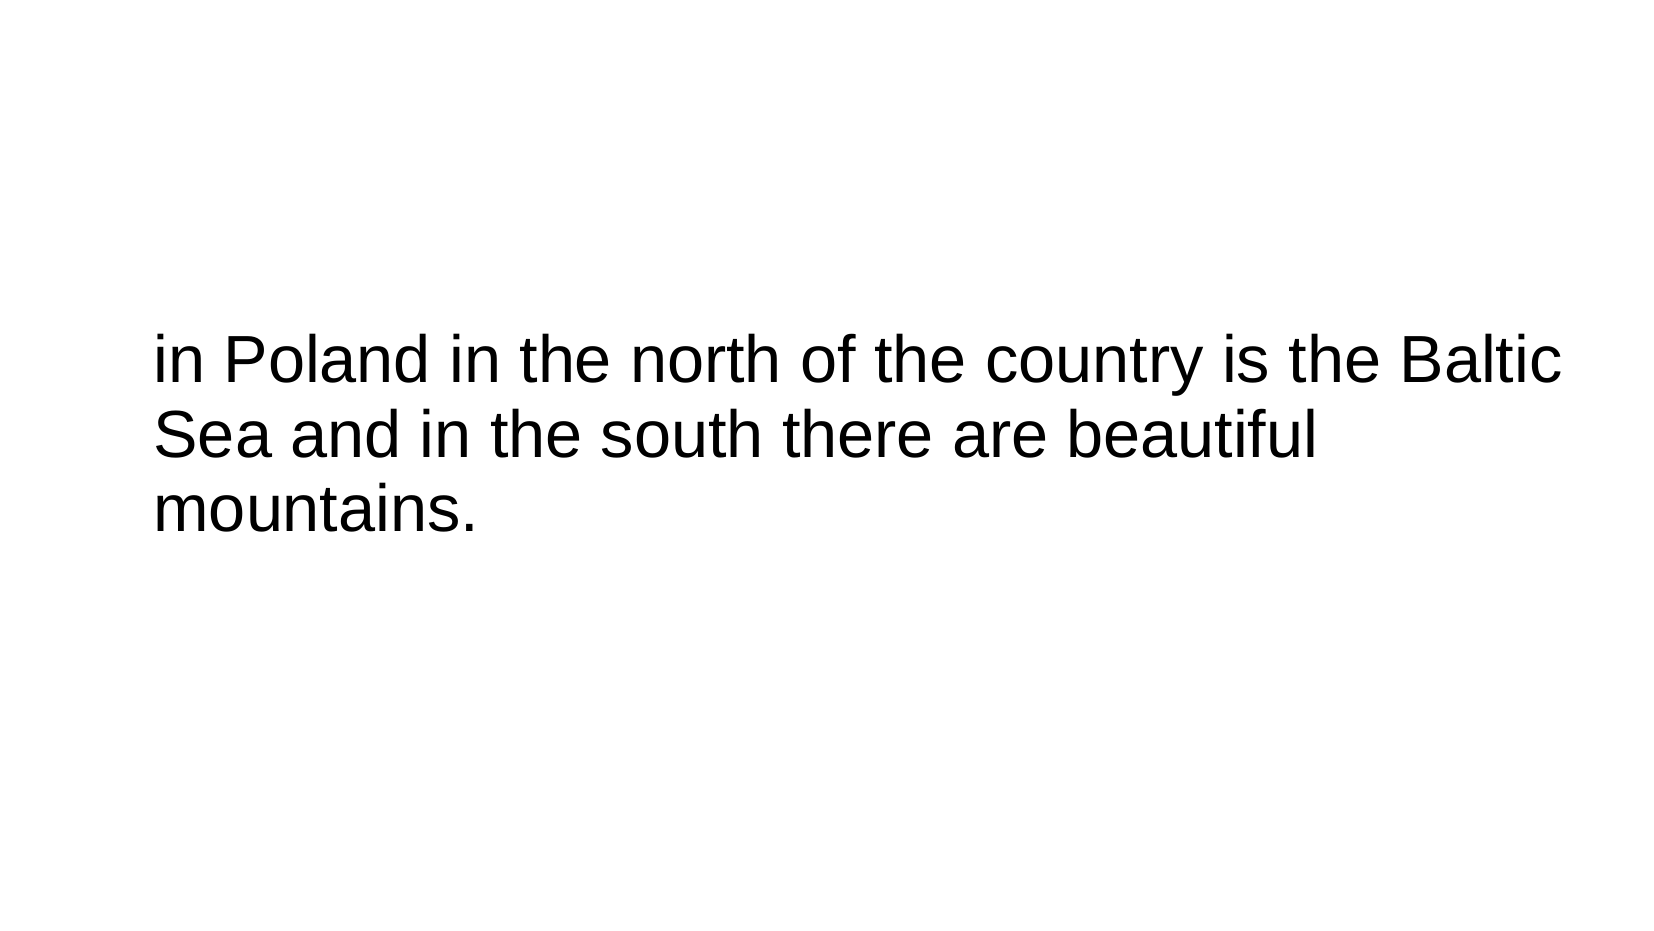

# in Poland in the north of the country is the Baltic Sea and in the south there are beautiful mountains.